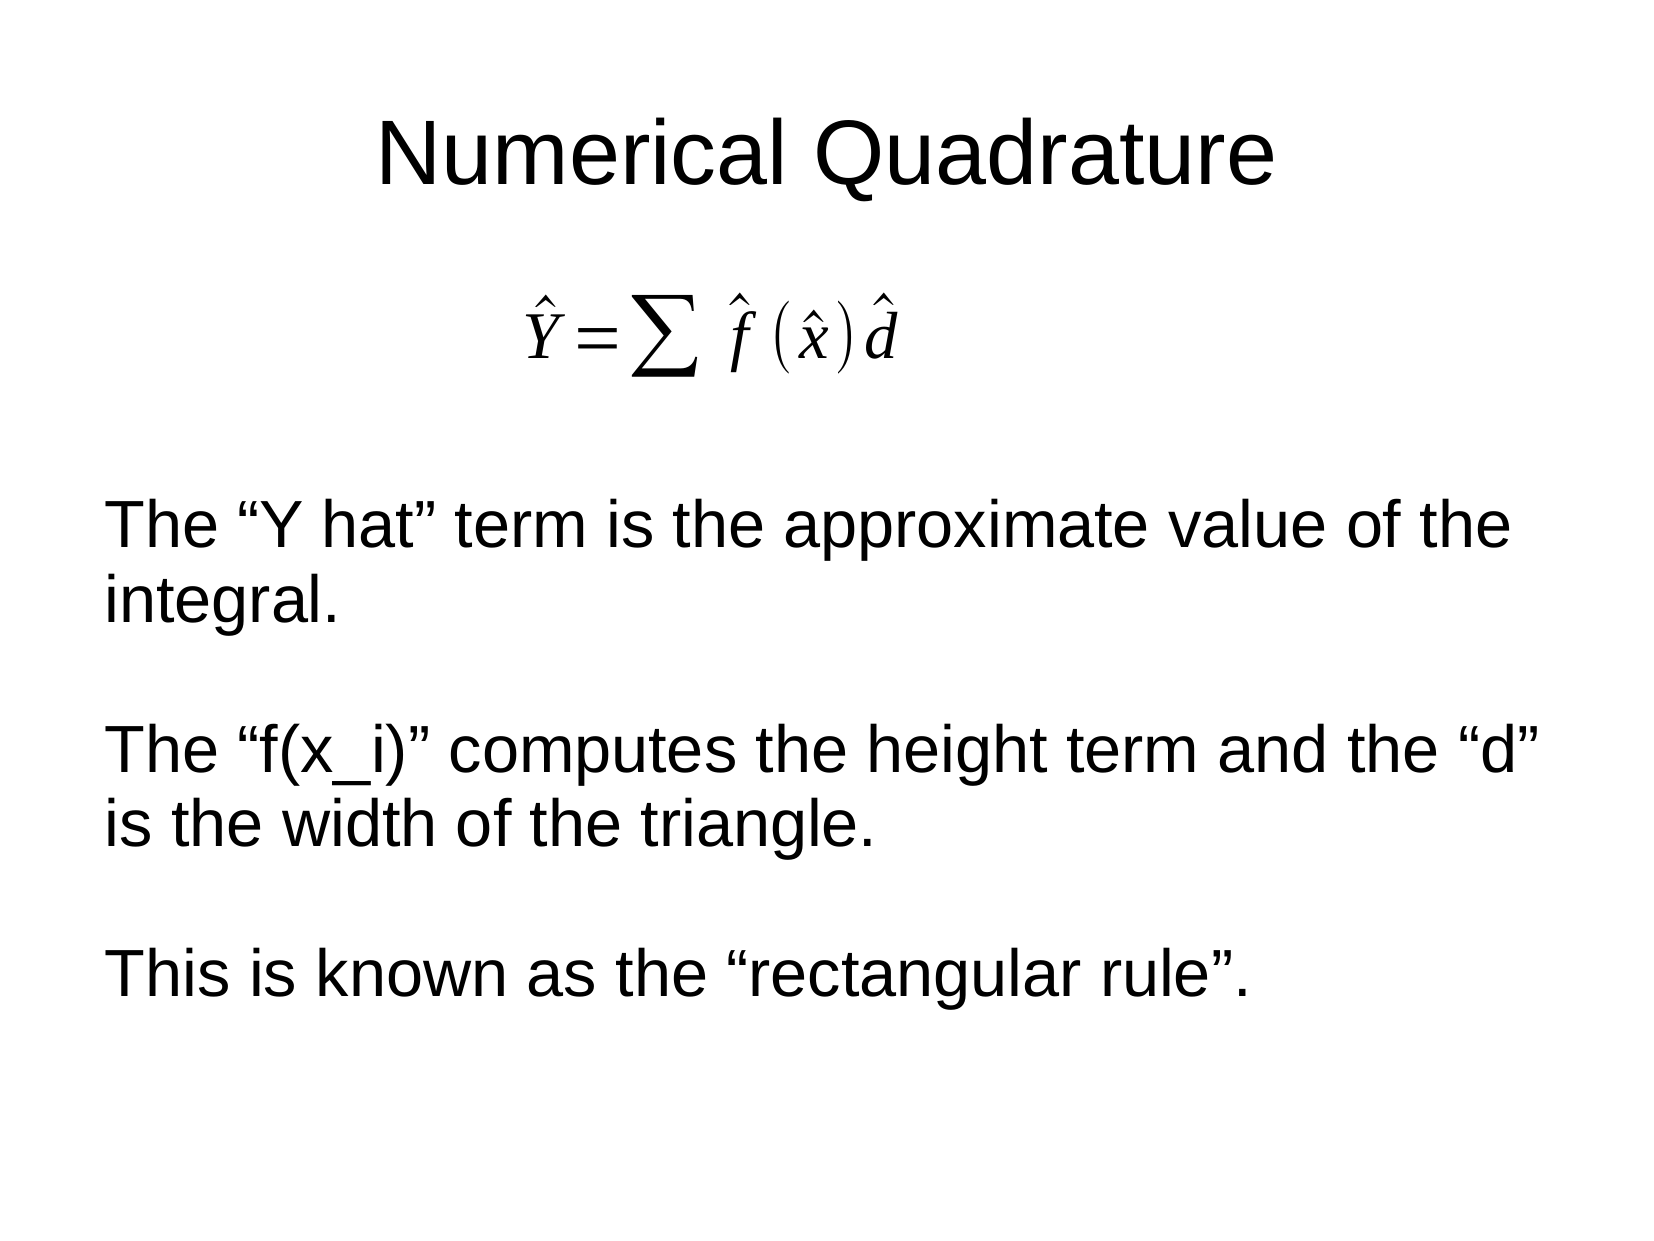

# Numerical Quadrature
The “Y hat” term is the approximate value of the integral.
The “f(x_i)” computes the height term and the “d” is the width of the triangle.
This is known as the “rectangular rule”.